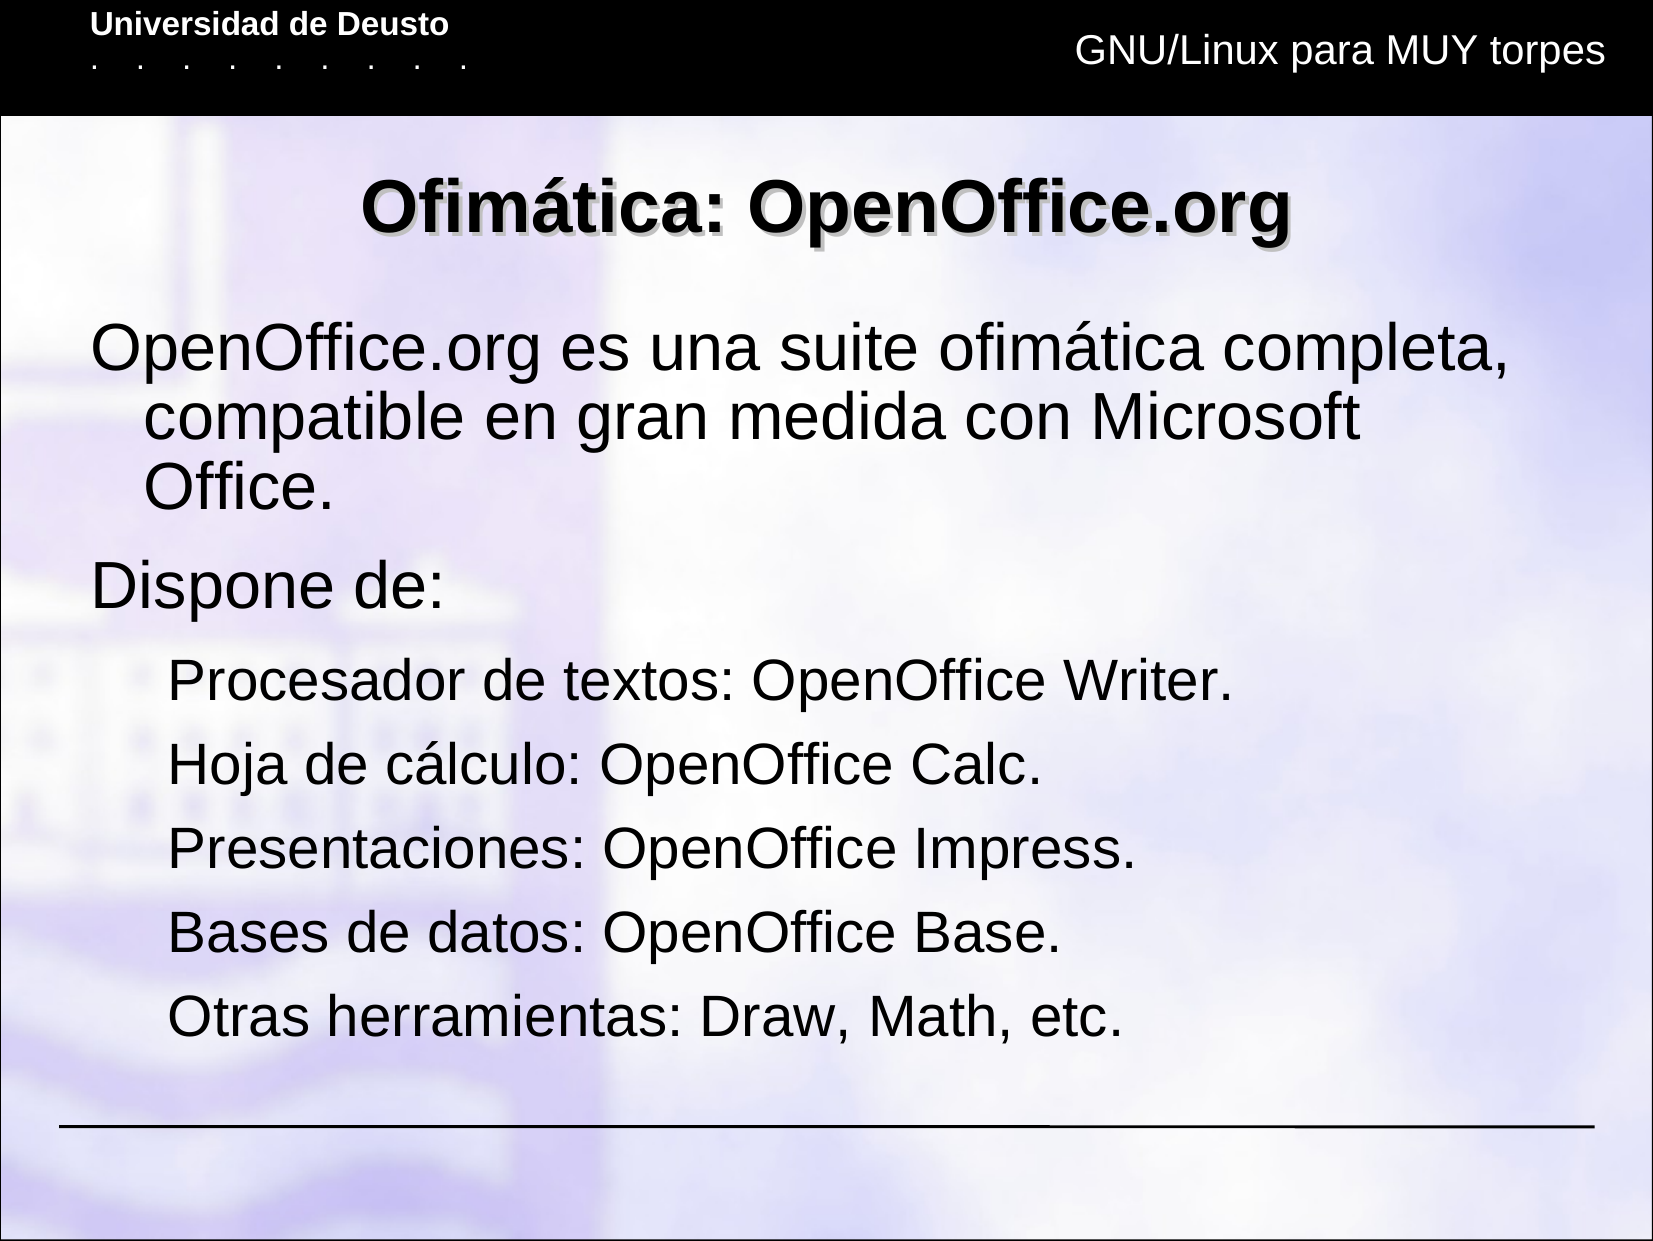

# Ofimática: OpenOffice.org
OpenOffice.org es una suite ofimática completa, compatible en gran medida con Microsoft Office.
Dispone de:
Procesador de textos: OpenOffice Writer.
Hoja de cálculo: OpenOffice Calc.
Presentaciones: OpenOffice Impress.
Bases de datos: OpenOffice Base.
Otras herramientas: Draw, Math, etc.